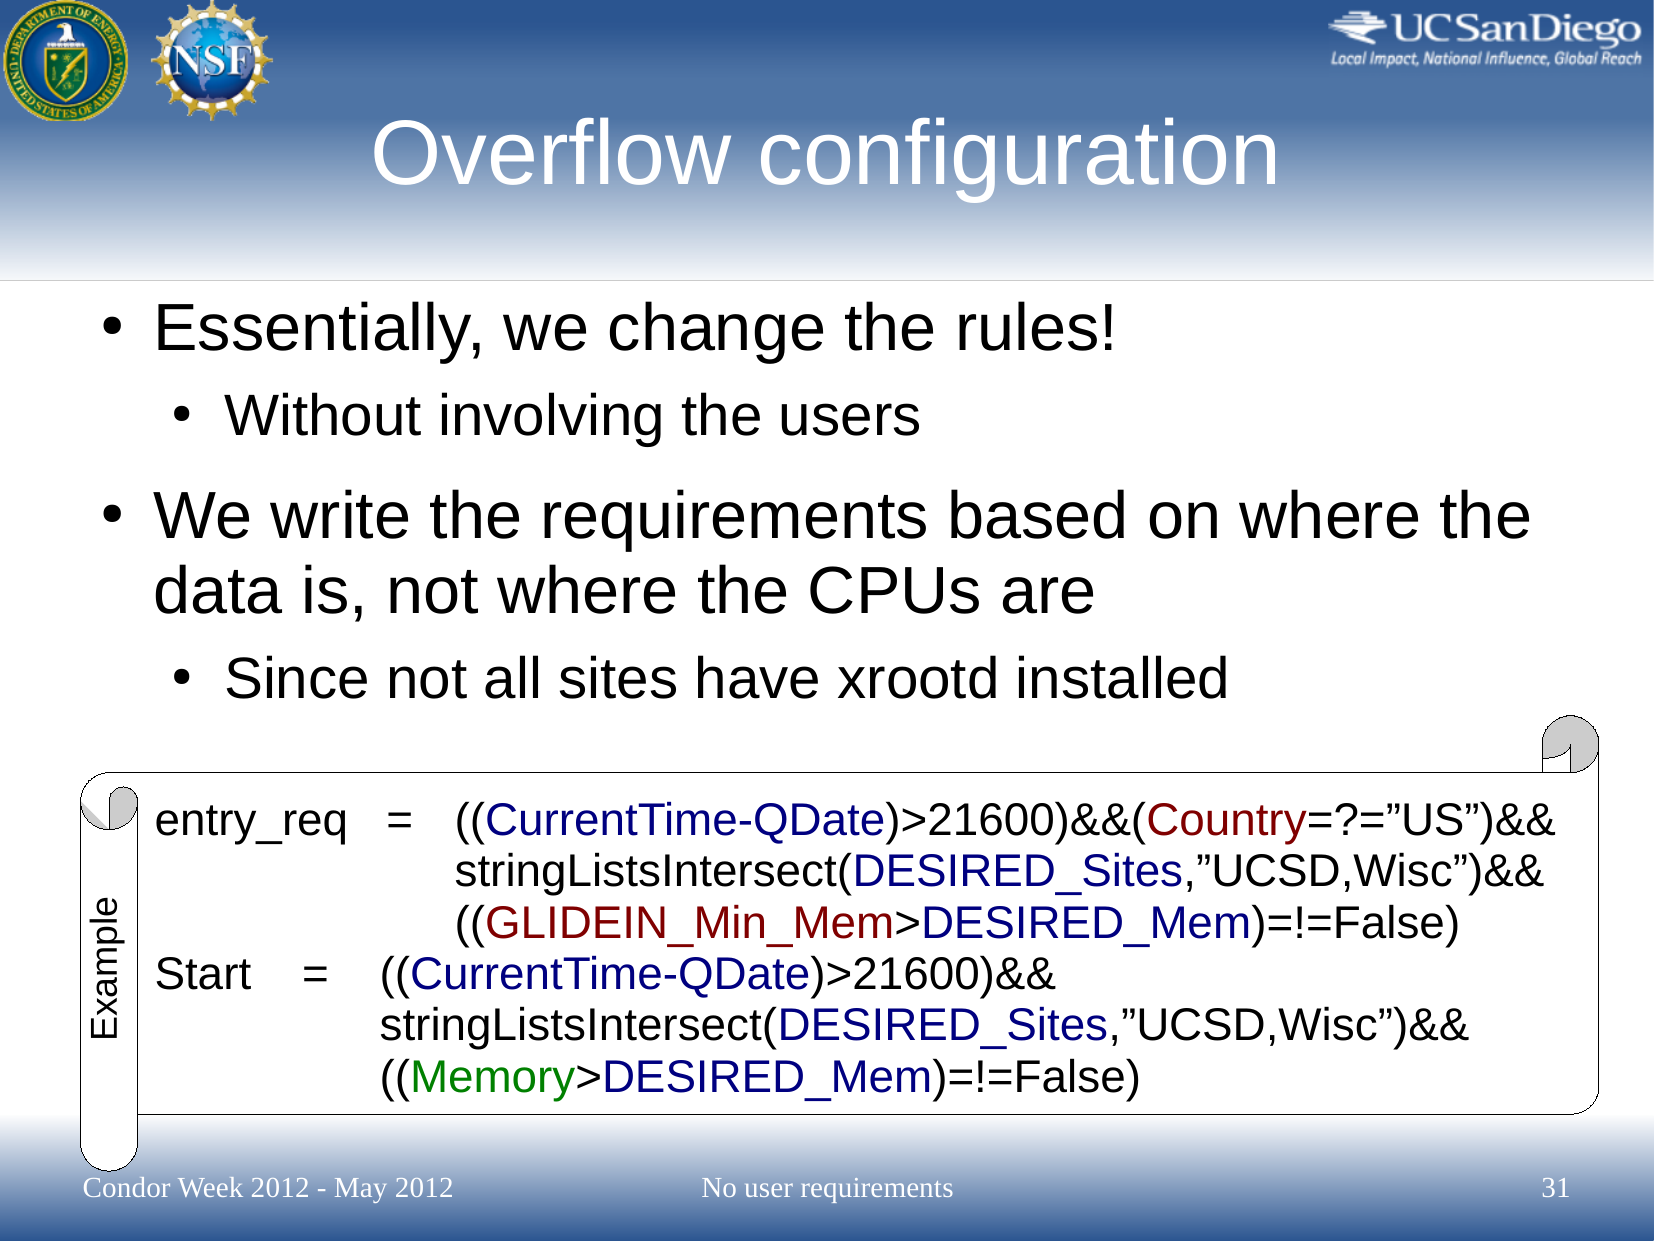

# Overflow configuration
Essentially, we change the rules!
Without involving the users
We write the requirements based on where the data is, not where the CPUs are
Since not all sites have xrootd installed
entry_req = 	((CurrentTime-QDate)>21600)&&(Country=?=”US”)&&
				stringListsIntersect(DESIRED_Sites,”UCSD,Wisc”)&&
				((GLIDEIN_Min_Mem>DESIRED_Mem)=!=False)
Start = 	((CurrentTime-QDate)>21600)&&
			stringListsIntersect(DESIRED_Sites,”UCSD,Wisc”)&&
			((Memory>DESIRED_Mem)=!=False)
Example
Condor Week 2012 - May 2012
No user requirements
31